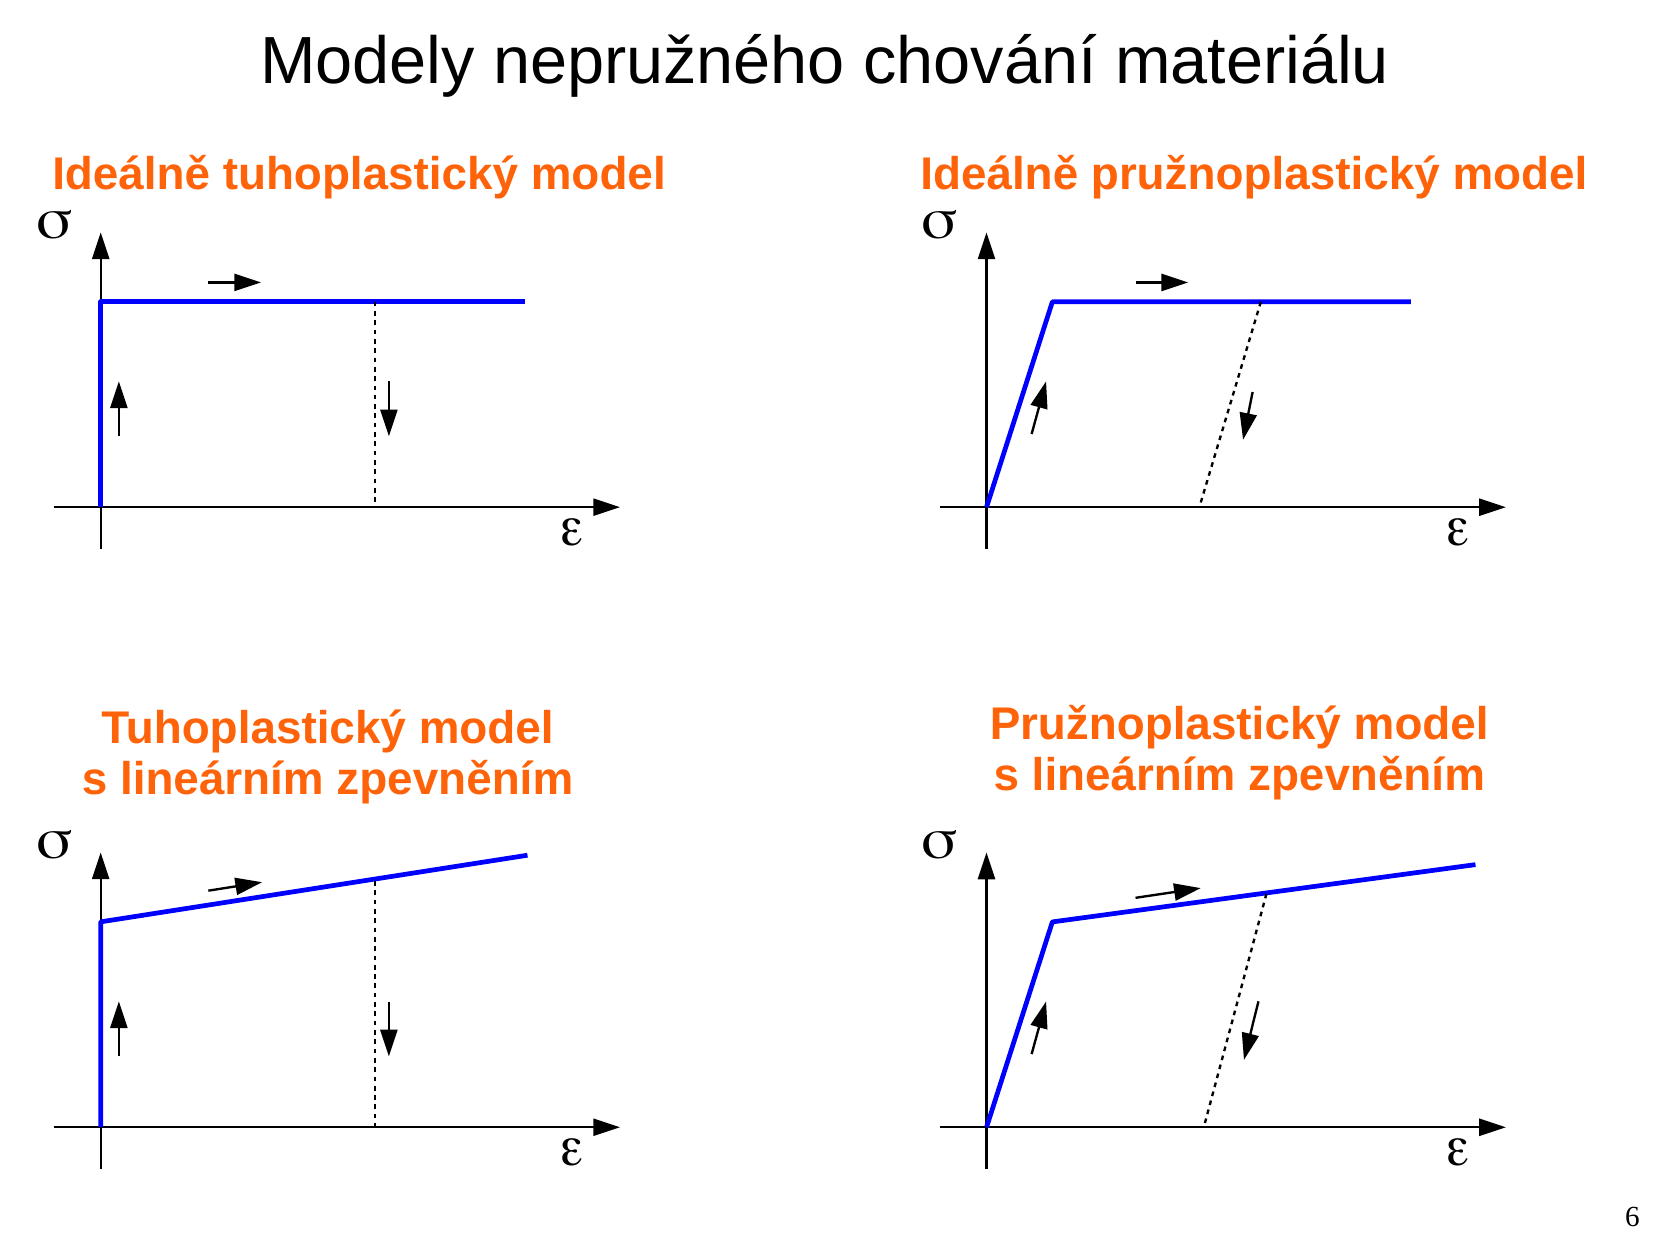

# Modely nepružného chování materiálu
Ideálně tuhoplastický model
Ideálně pružnoplastický model
s
s
e
e
Pružnoplastický model s lineárním zpevněním
Tuhoplastický model s lineárním zpevněním
s
s
e
e
6